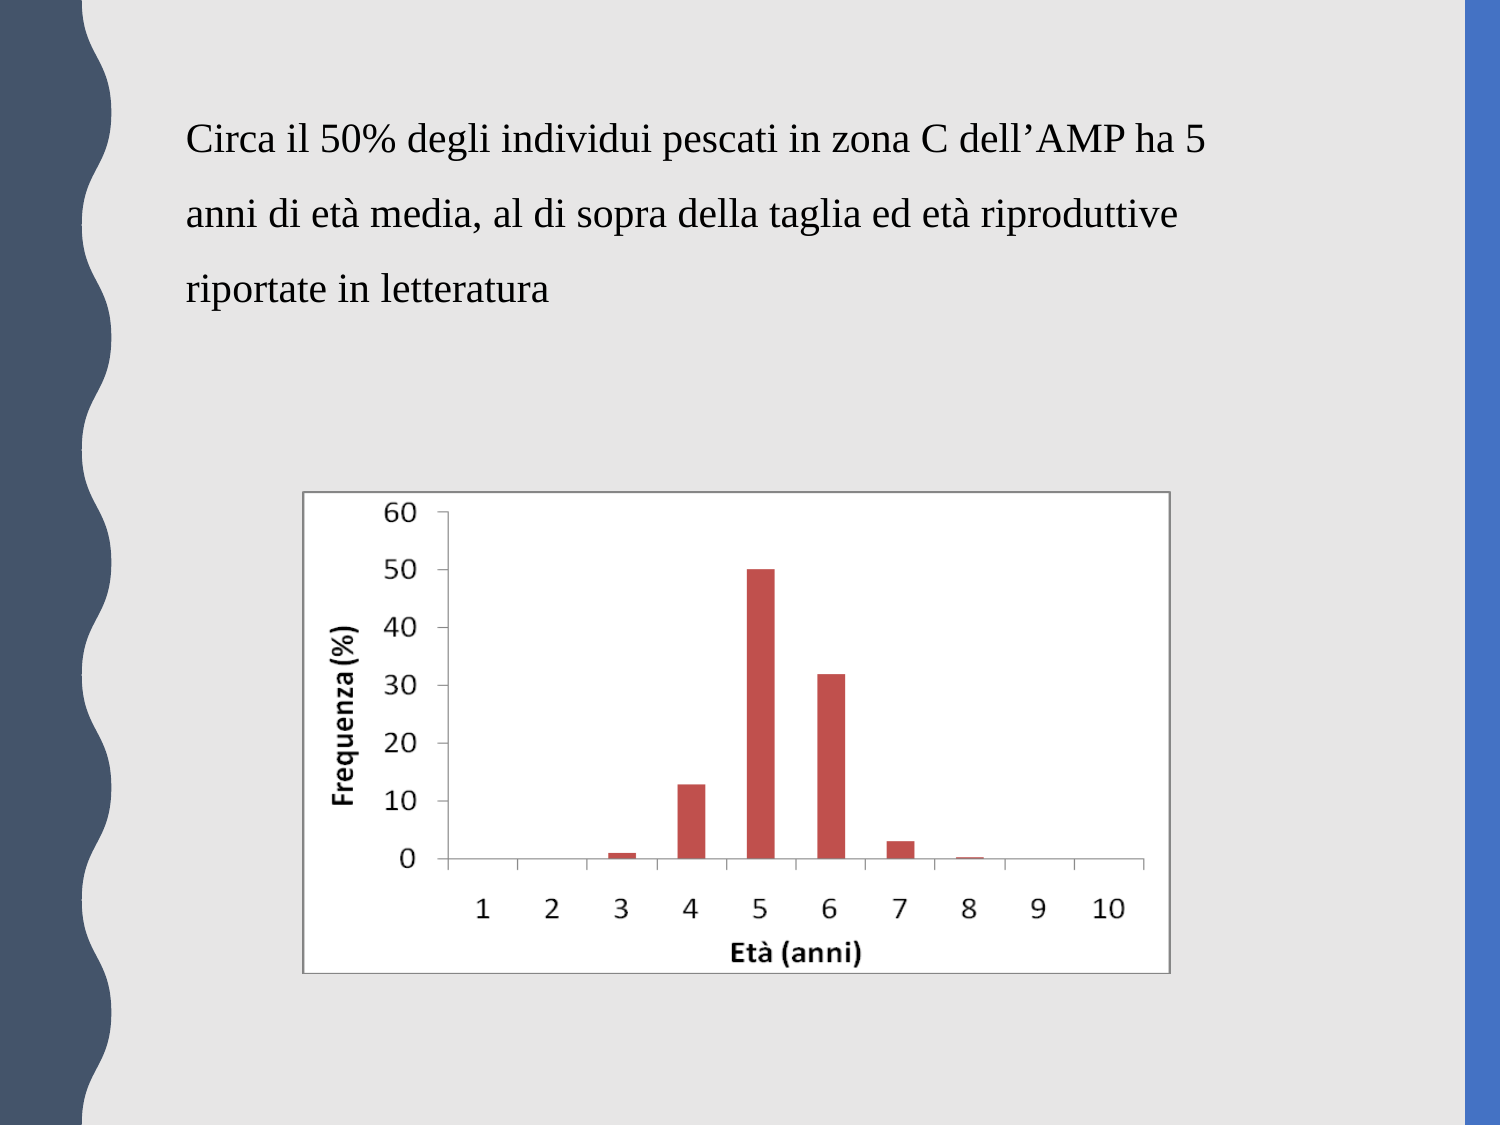

#
Circa il 50% degli individui pescati in zona C dell’AMP ha 5 anni di età media, al di sopra della taglia ed età riproduttive riportate in letteratura